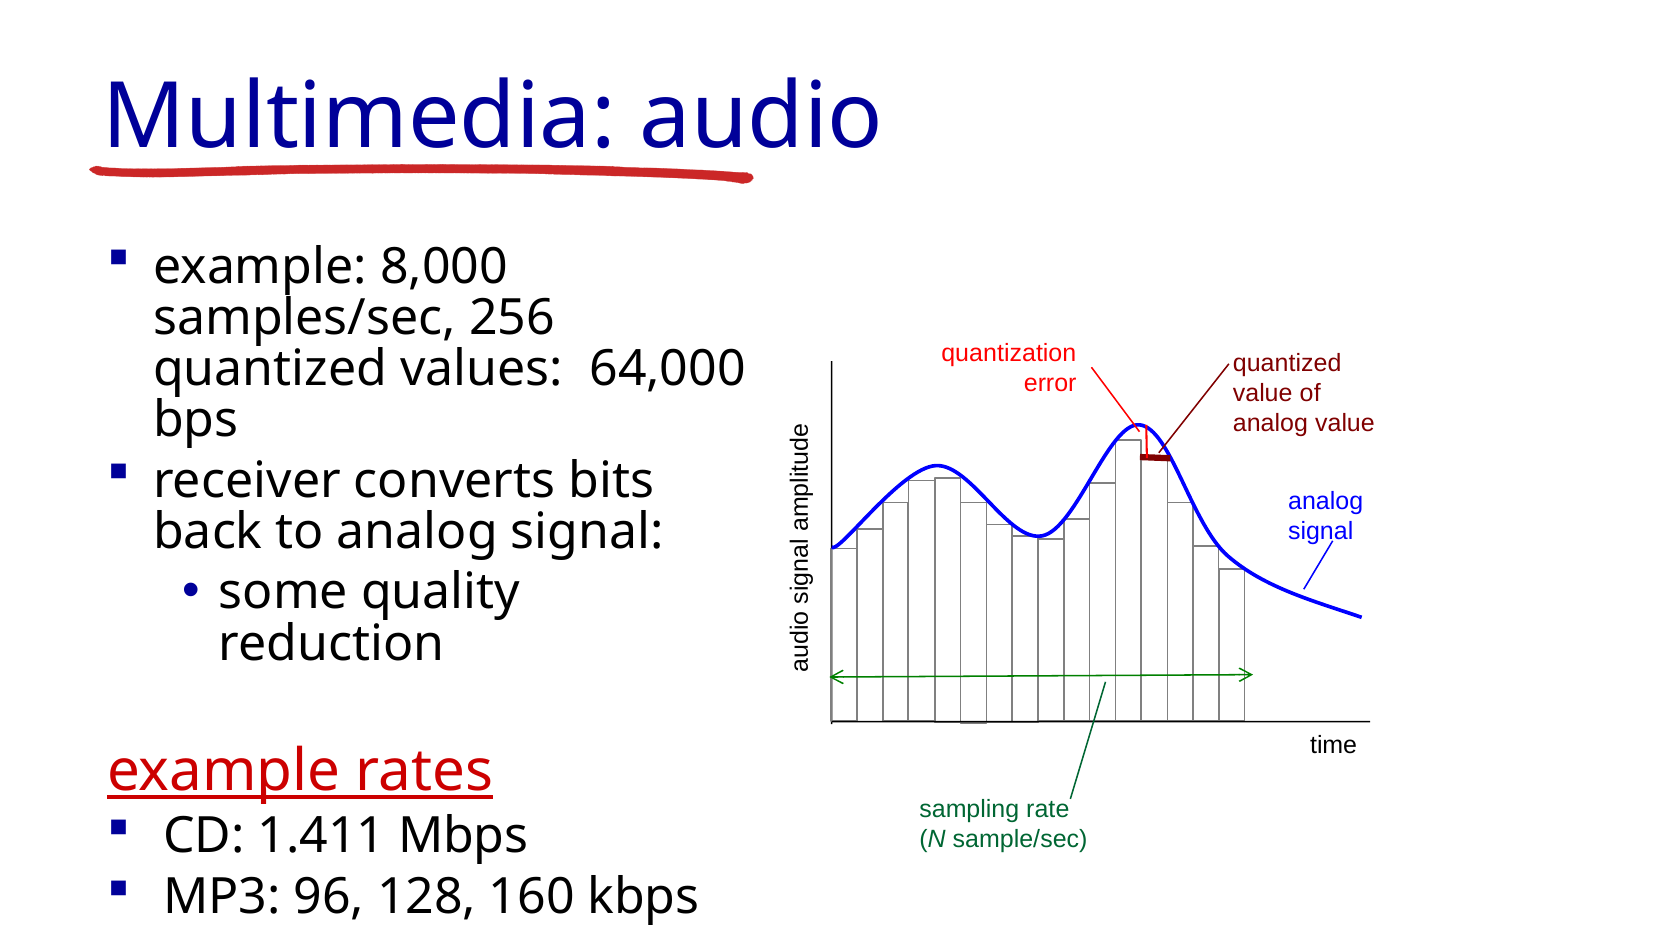

# Multimedia: audio
example: 8,000 samples/sec, 256 quantized values: 64,000 bps
receiver converts bits back to analog signal:
some quality reduction
example rates
CD: 1.411 Mbps
MP3: 96, 128, 160 kbps
Internet telephony: 5.3 kbps and up
quantization error
quantized value of
analog value
analog
signal
audio signal amplitude
sampling rate
(N sample/sec)
time
Multimedia Networking